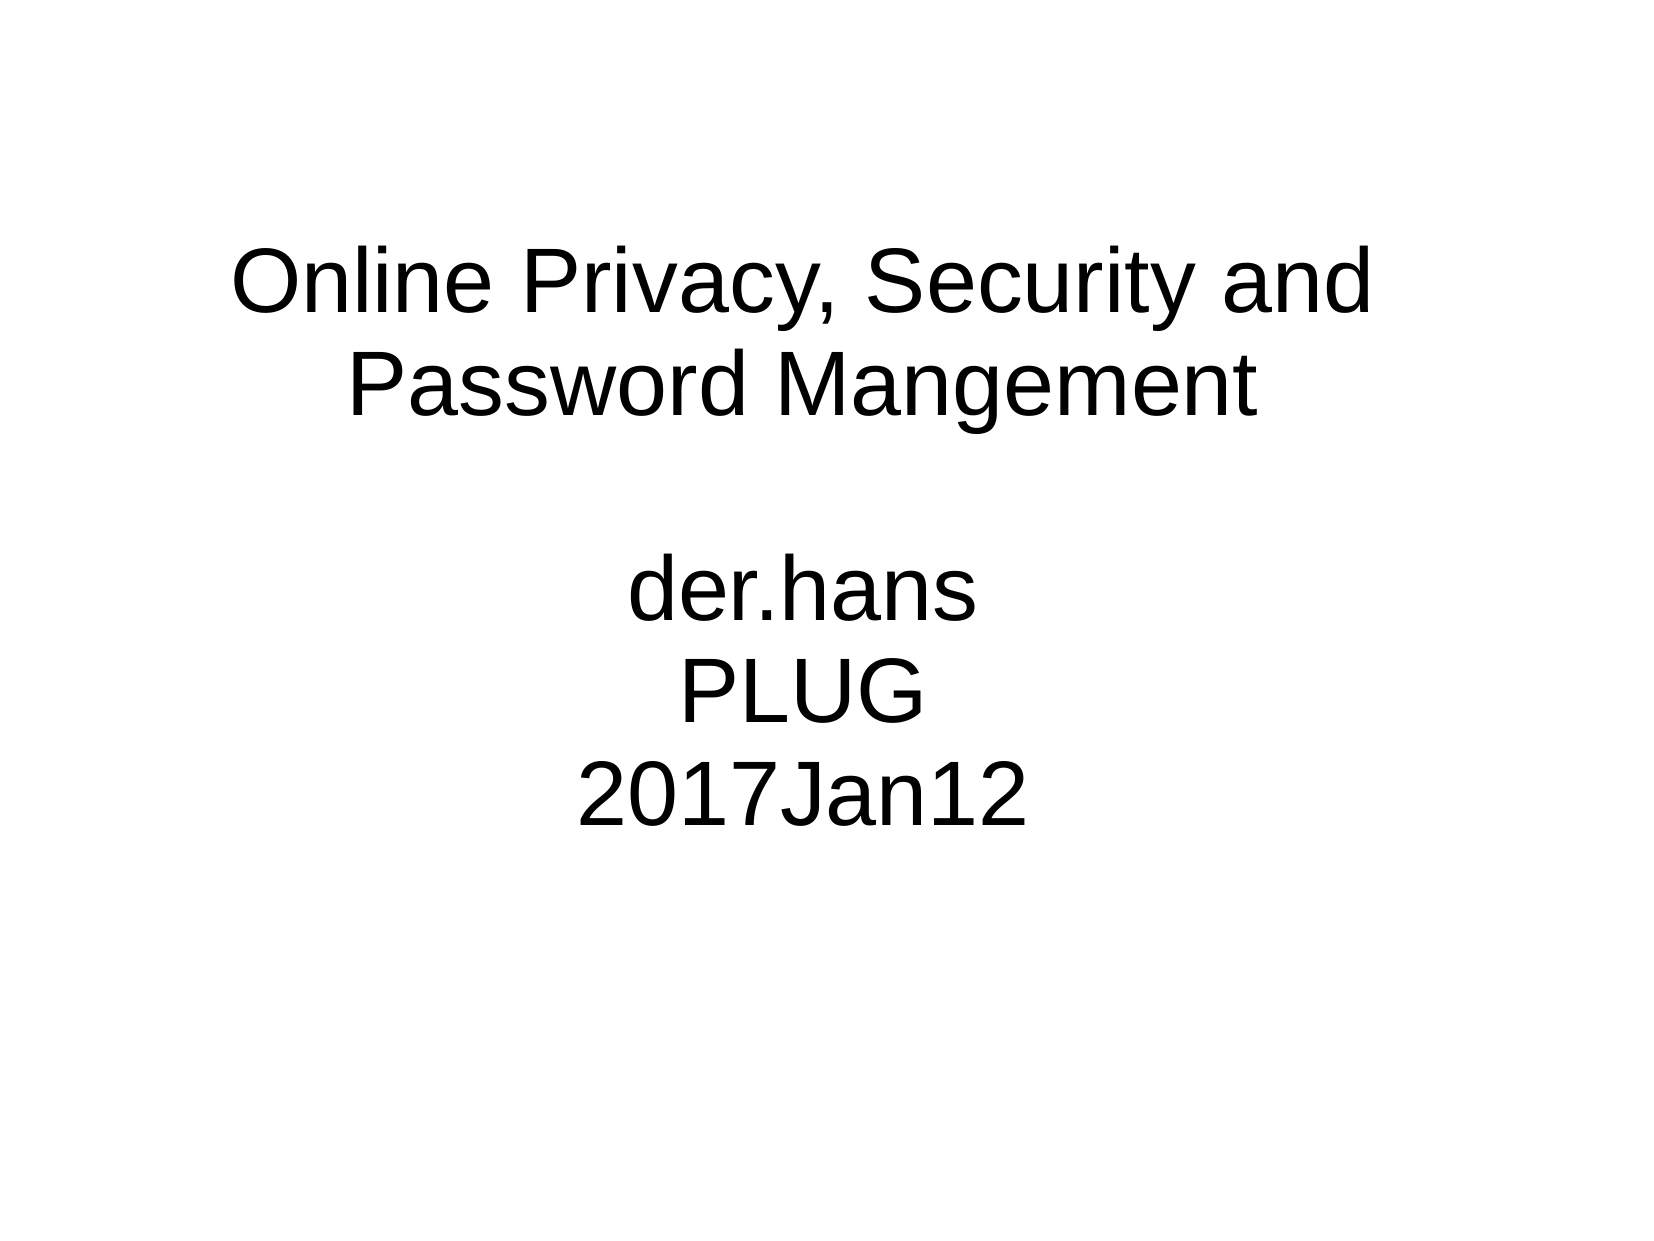

# Online Privacy, Security and Password Mangement der.hans PLUG 2017Jan12